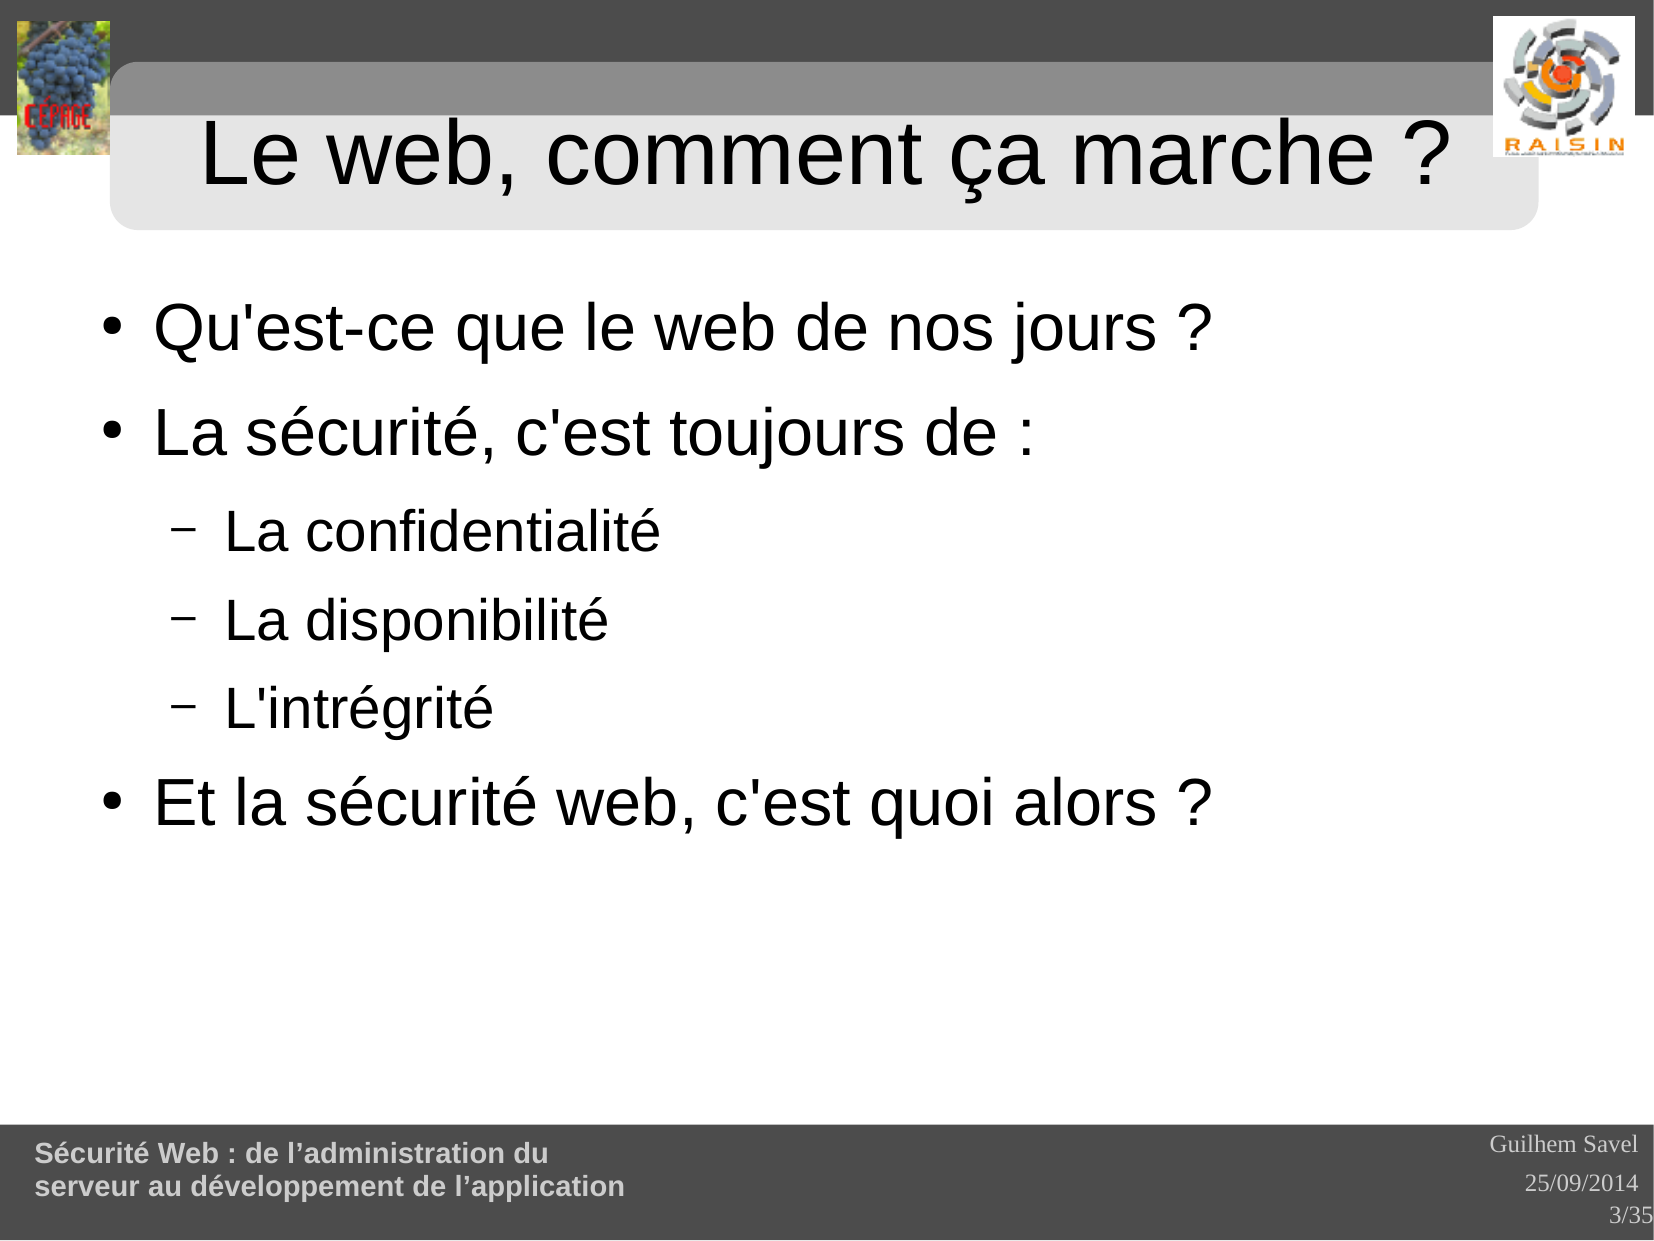

# Le web, comment ça marche ?
Qu'est-ce que le web de nos jours ?
La sécurité, c'est toujours de :
La confidentialité
La disponibilité
L'intrégrité
Et la sécurité web, c'est quoi alors ?